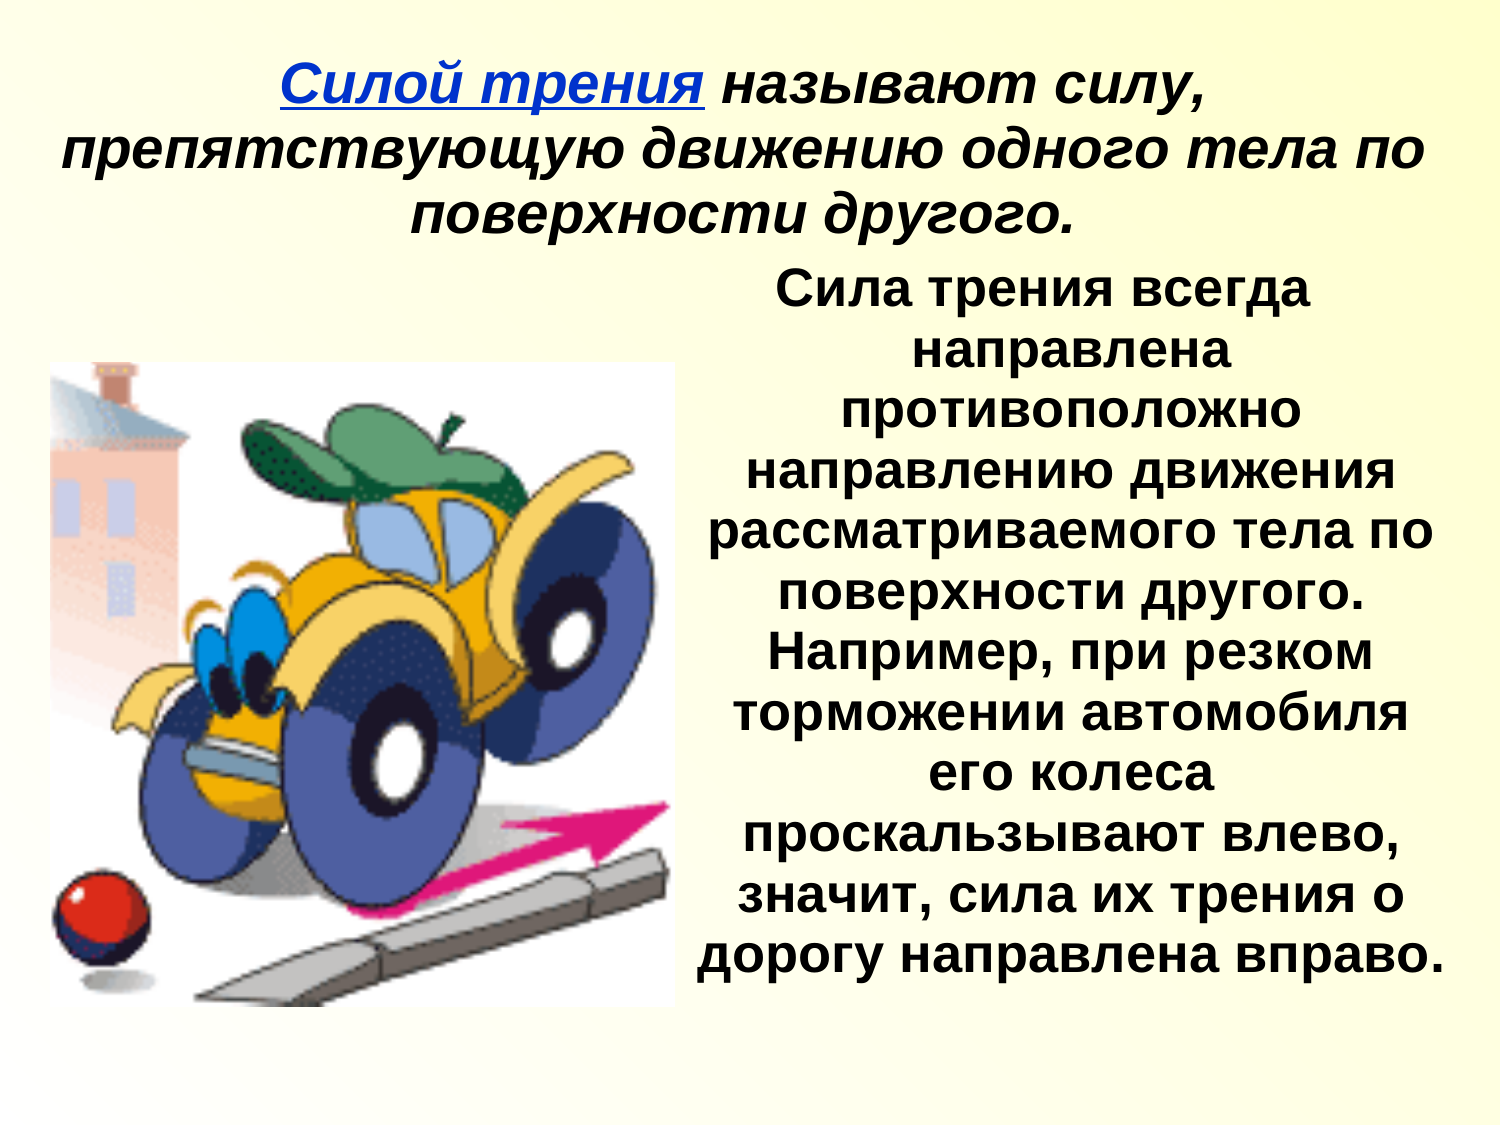

# Силой трения называют силу, препятствующую движению одного тела по поверхности другого.
Сила трения всегда направлена противоположно направлению движения рассматриваемого тела по поверхности другого. Например, при резком торможении автомобиля его колеса проскальзывают влево, значит, сила их трения о дорогу направлена вправо.